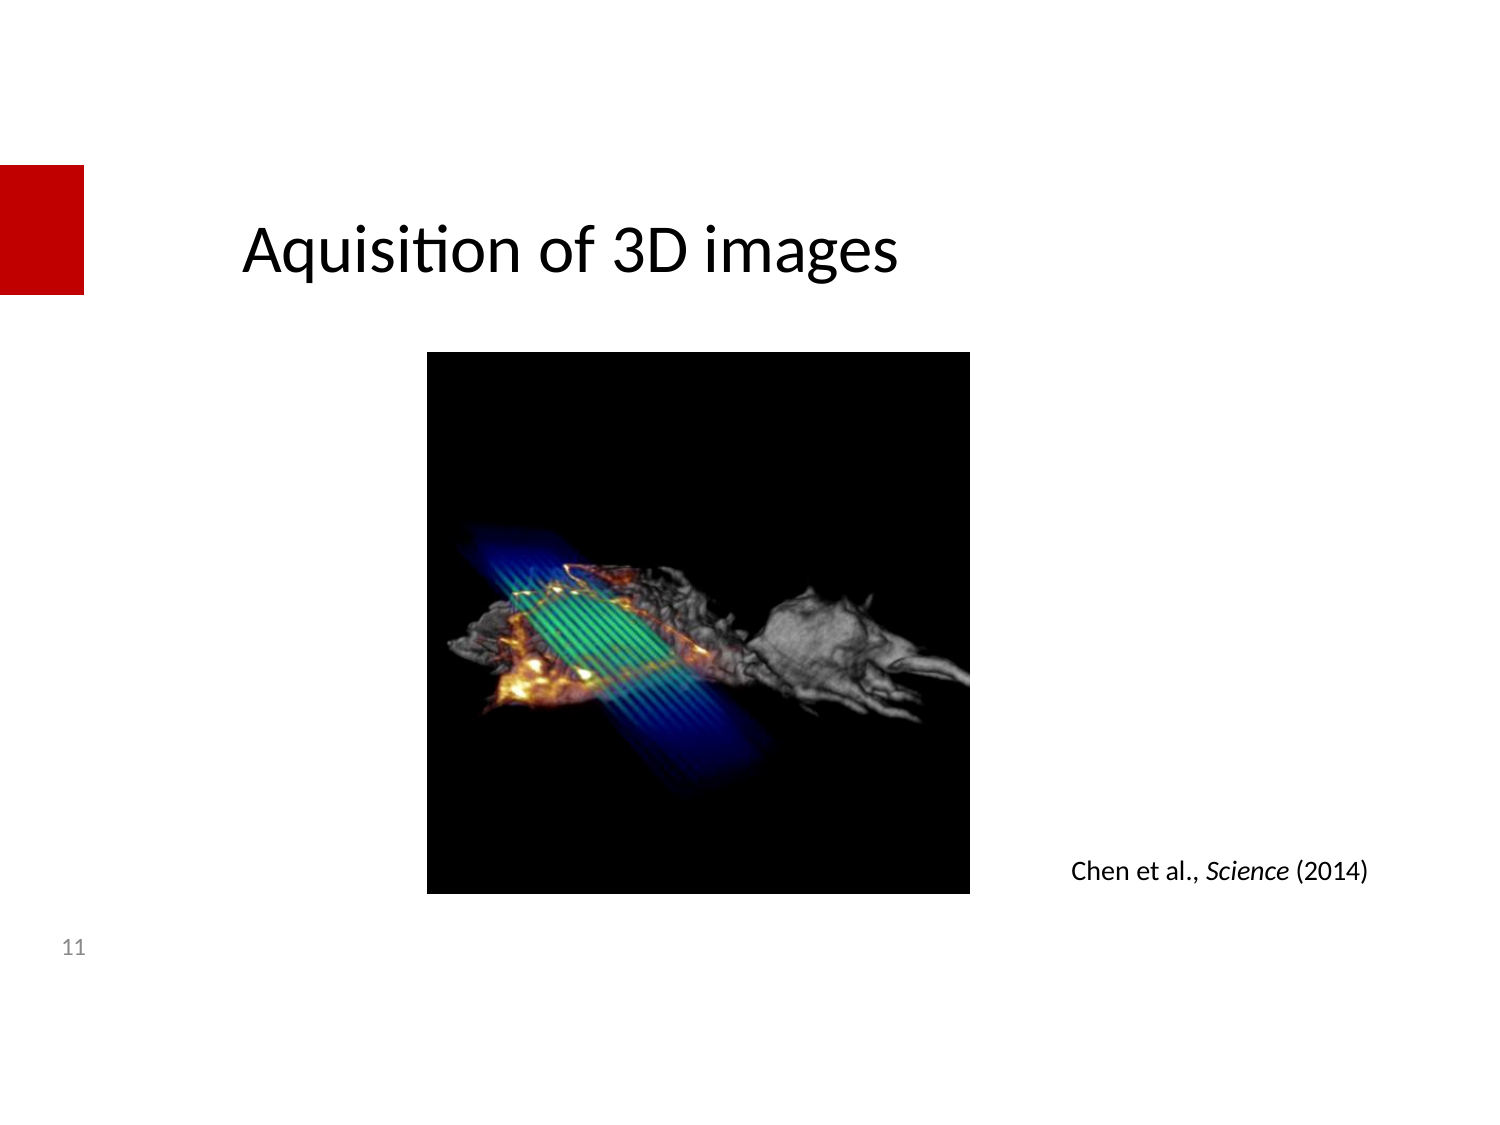

# Aquisition of 3D images
Chen et al., Science (2014)
1